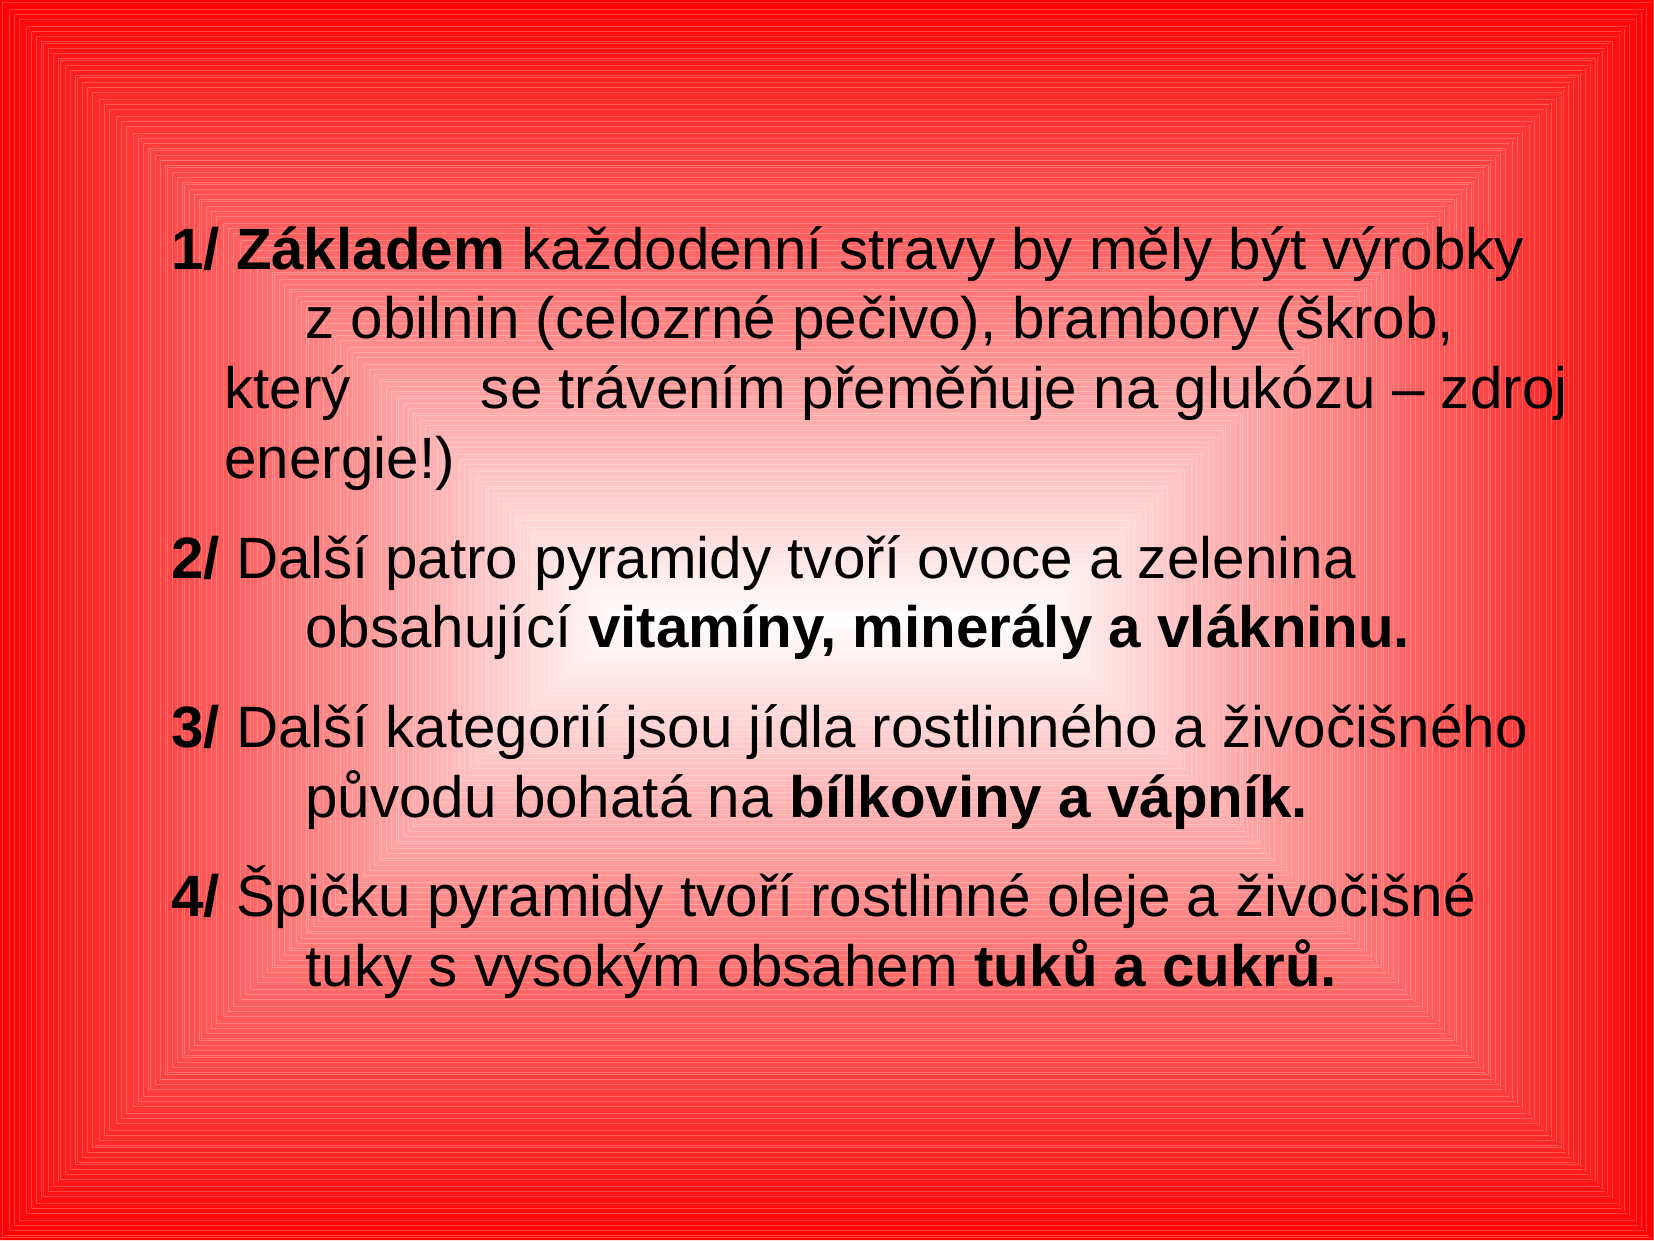

# 1/ Základem každodenní stravy by měly být výrobky z obilnin (celozrné pečivo), brambory (škrob, který se trávením přeměňuje na glukózu – zdroj energie!)
2/ Další patro pyramidy tvoří ovoce a zelenina obsahující vitamíny, minerály a vlákninu.
3/ Další kategorií jsou jídla rostlinného a živočišného původu bohatá na bílkoviny a vápník.
4/ Špičku pyramidy tvoří rostlinné oleje a živočišné tuky s vysokým obsahem tuků a cukrů.